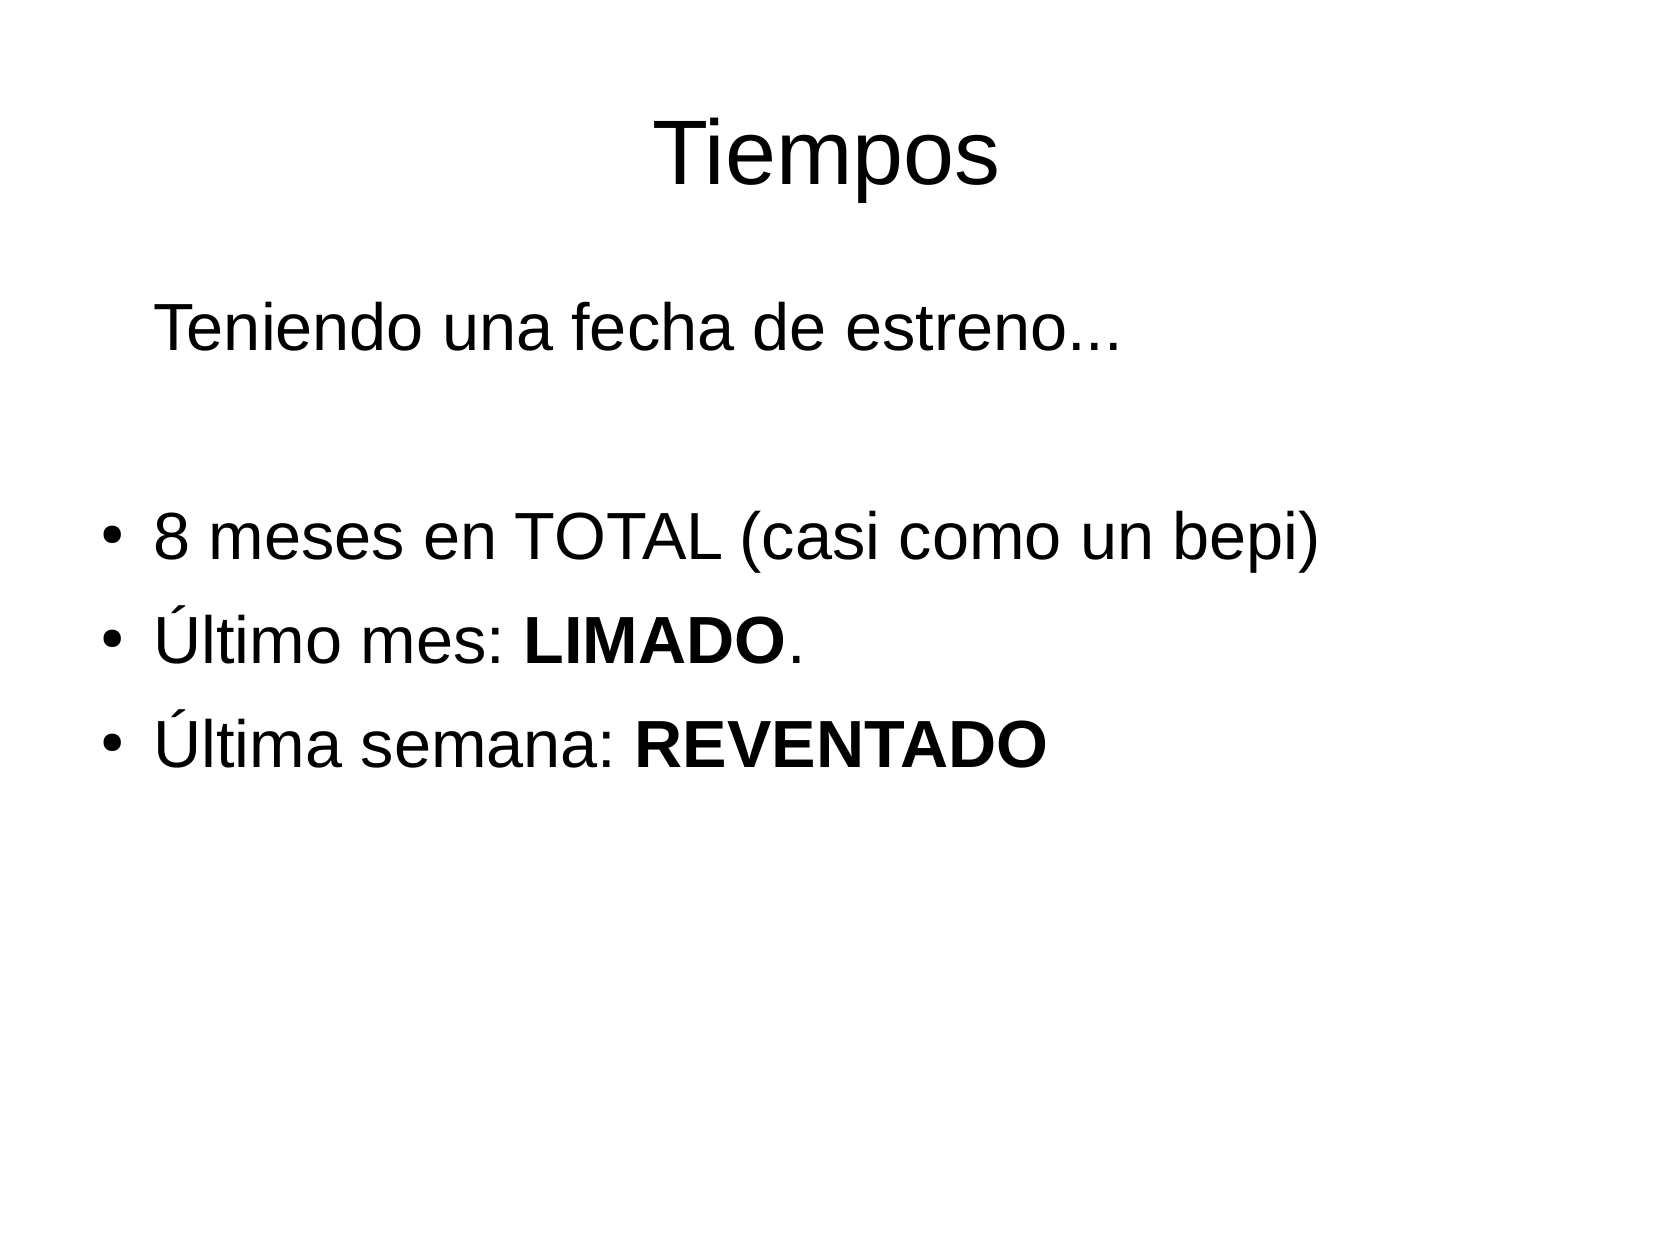

# Tiempos
Teniendo una fecha de estreno...
8 meses en TOTAL (casi como un bepi)
Último mes: LIMADO.
Última semana: REVENTADO